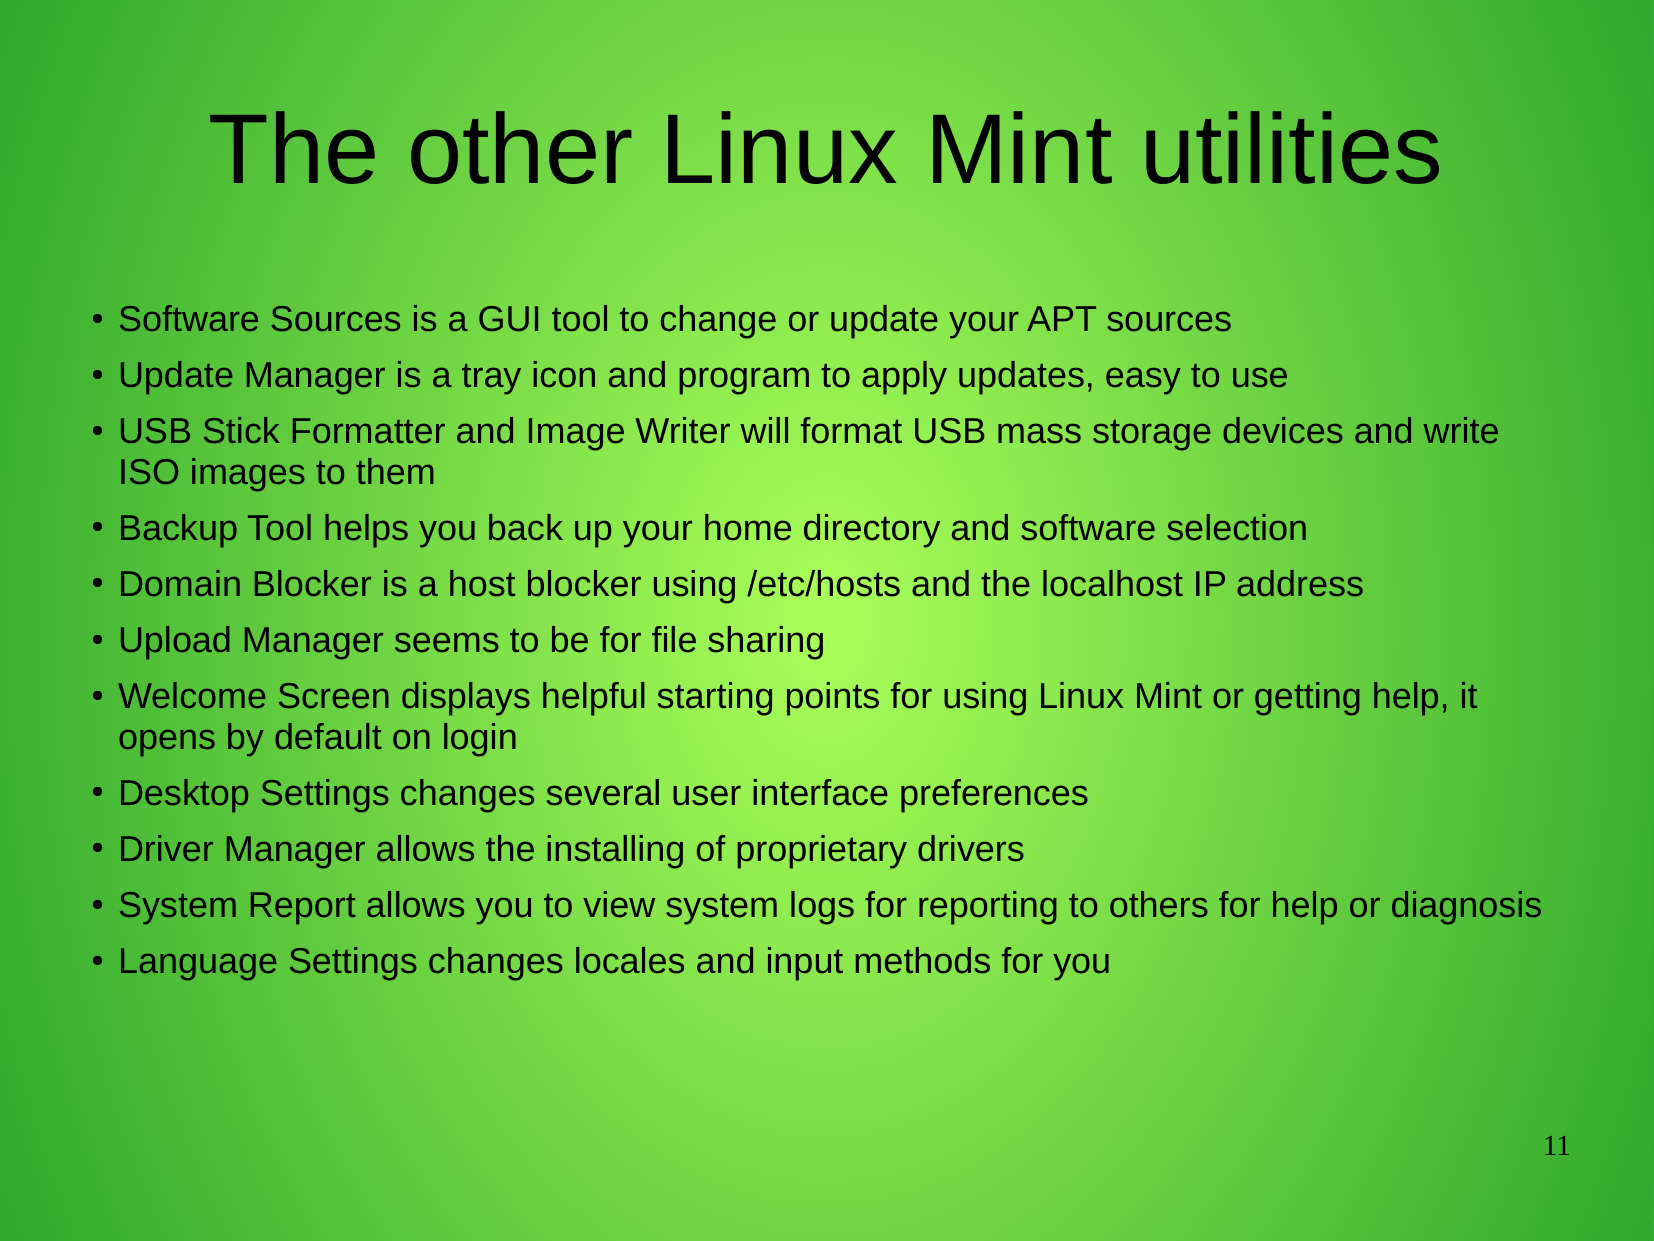

# The other Linux Mint utilities
Software Sources is a GUI tool to change or update your APT sources
Update Manager is a tray icon and program to apply updates, easy to use
USB Stick Formatter and Image Writer will format USB mass storage devices and write ISO images to them
Backup Tool helps you back up your home directory and software selection
Domain Blocker is a host blocker using /etc/hosts and the localhost IP address
Upload Manager seems to be for file sharing
Welcome Screen displays helpful starting points for using Linux Mint or getting help, it opens by default on login
Desktop Settings changes several user interface preferences
Driver Manager allows the installing of proprietary drivers
System Report allows you to view system logs for reporting to others for help or diagnosis
Language Settings changes locales and input methods for you
11